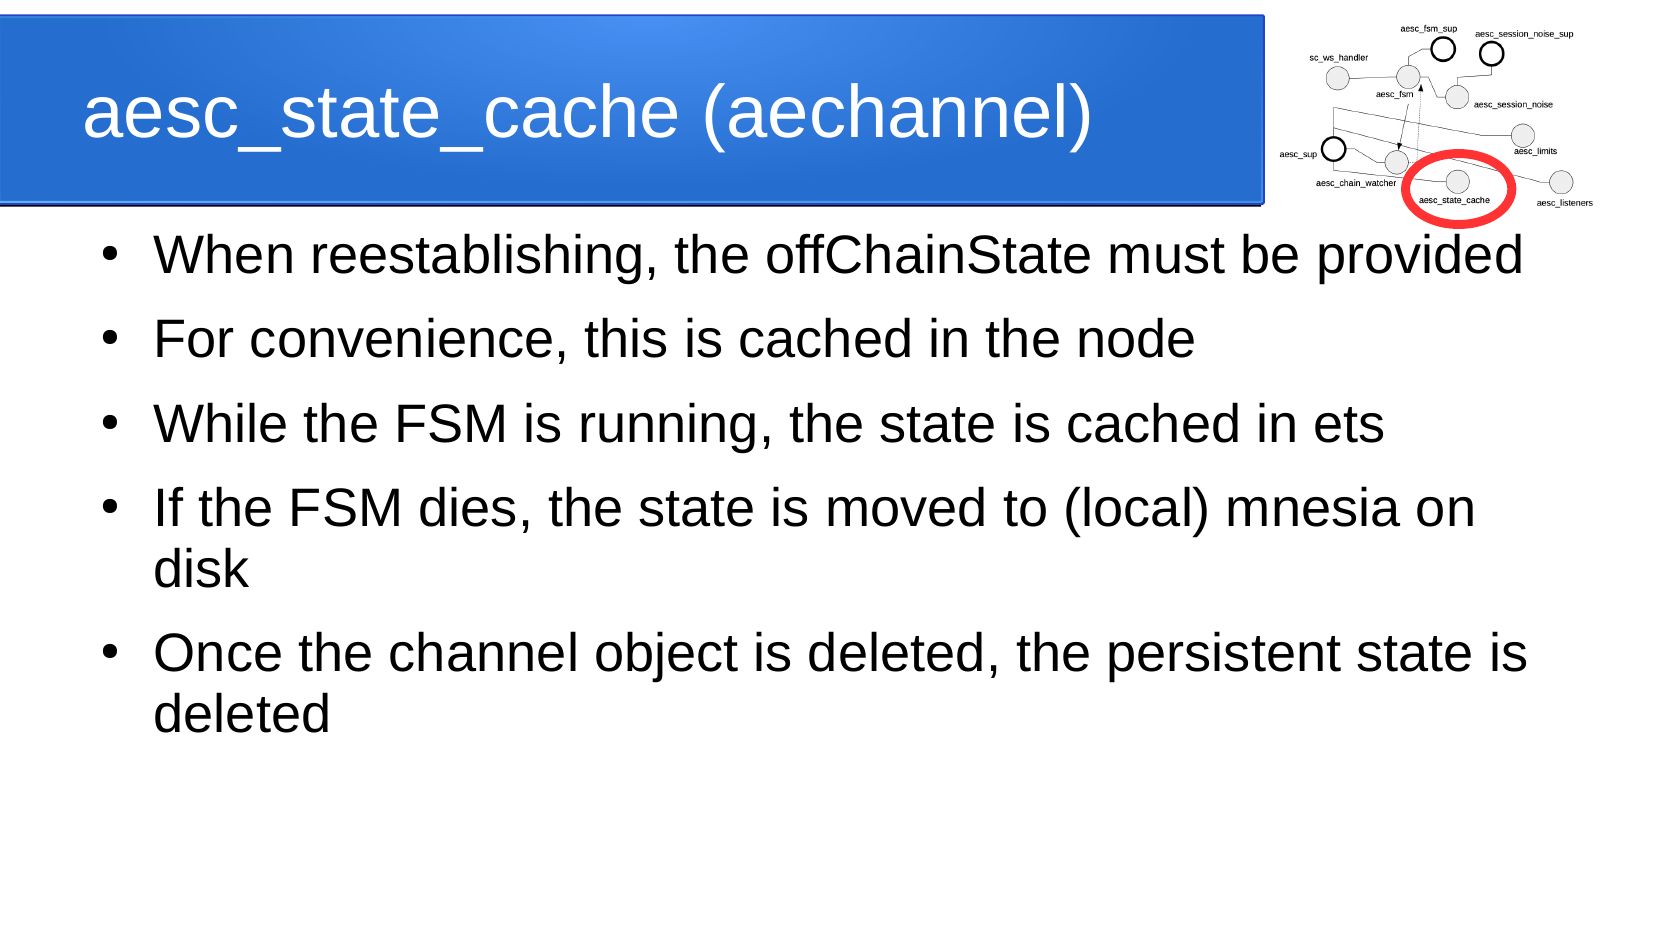

# aesc_state_cache (aechannel)
When reestablishing, the offChainState must be provided
For convenience, this is cached in the node
While the FSM is running, the state is cached in ets
If the FSM dies, the state is moved to (local) mnesia on disk
Once the channel object is deleted, the persistent state is deleted